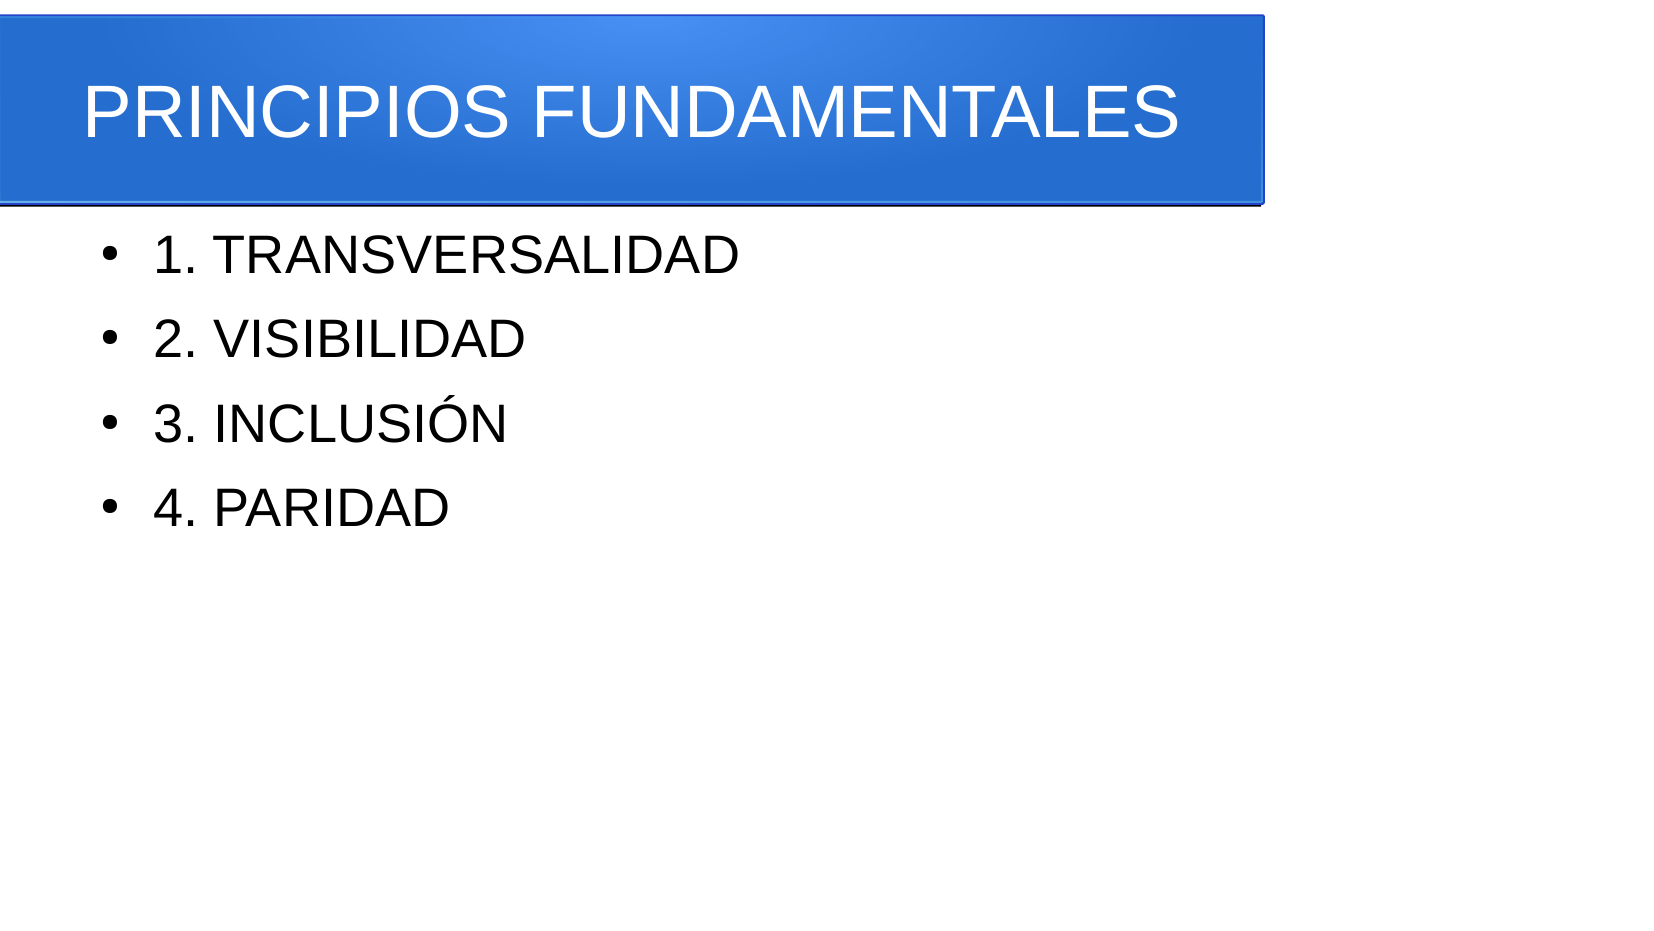

# PRINCIPIOS FUNDAMENTALES
1. TRANSVERSALIDAD
2. VISIBILIDAD
3. INCLUSIÓN
4. PARIDAD